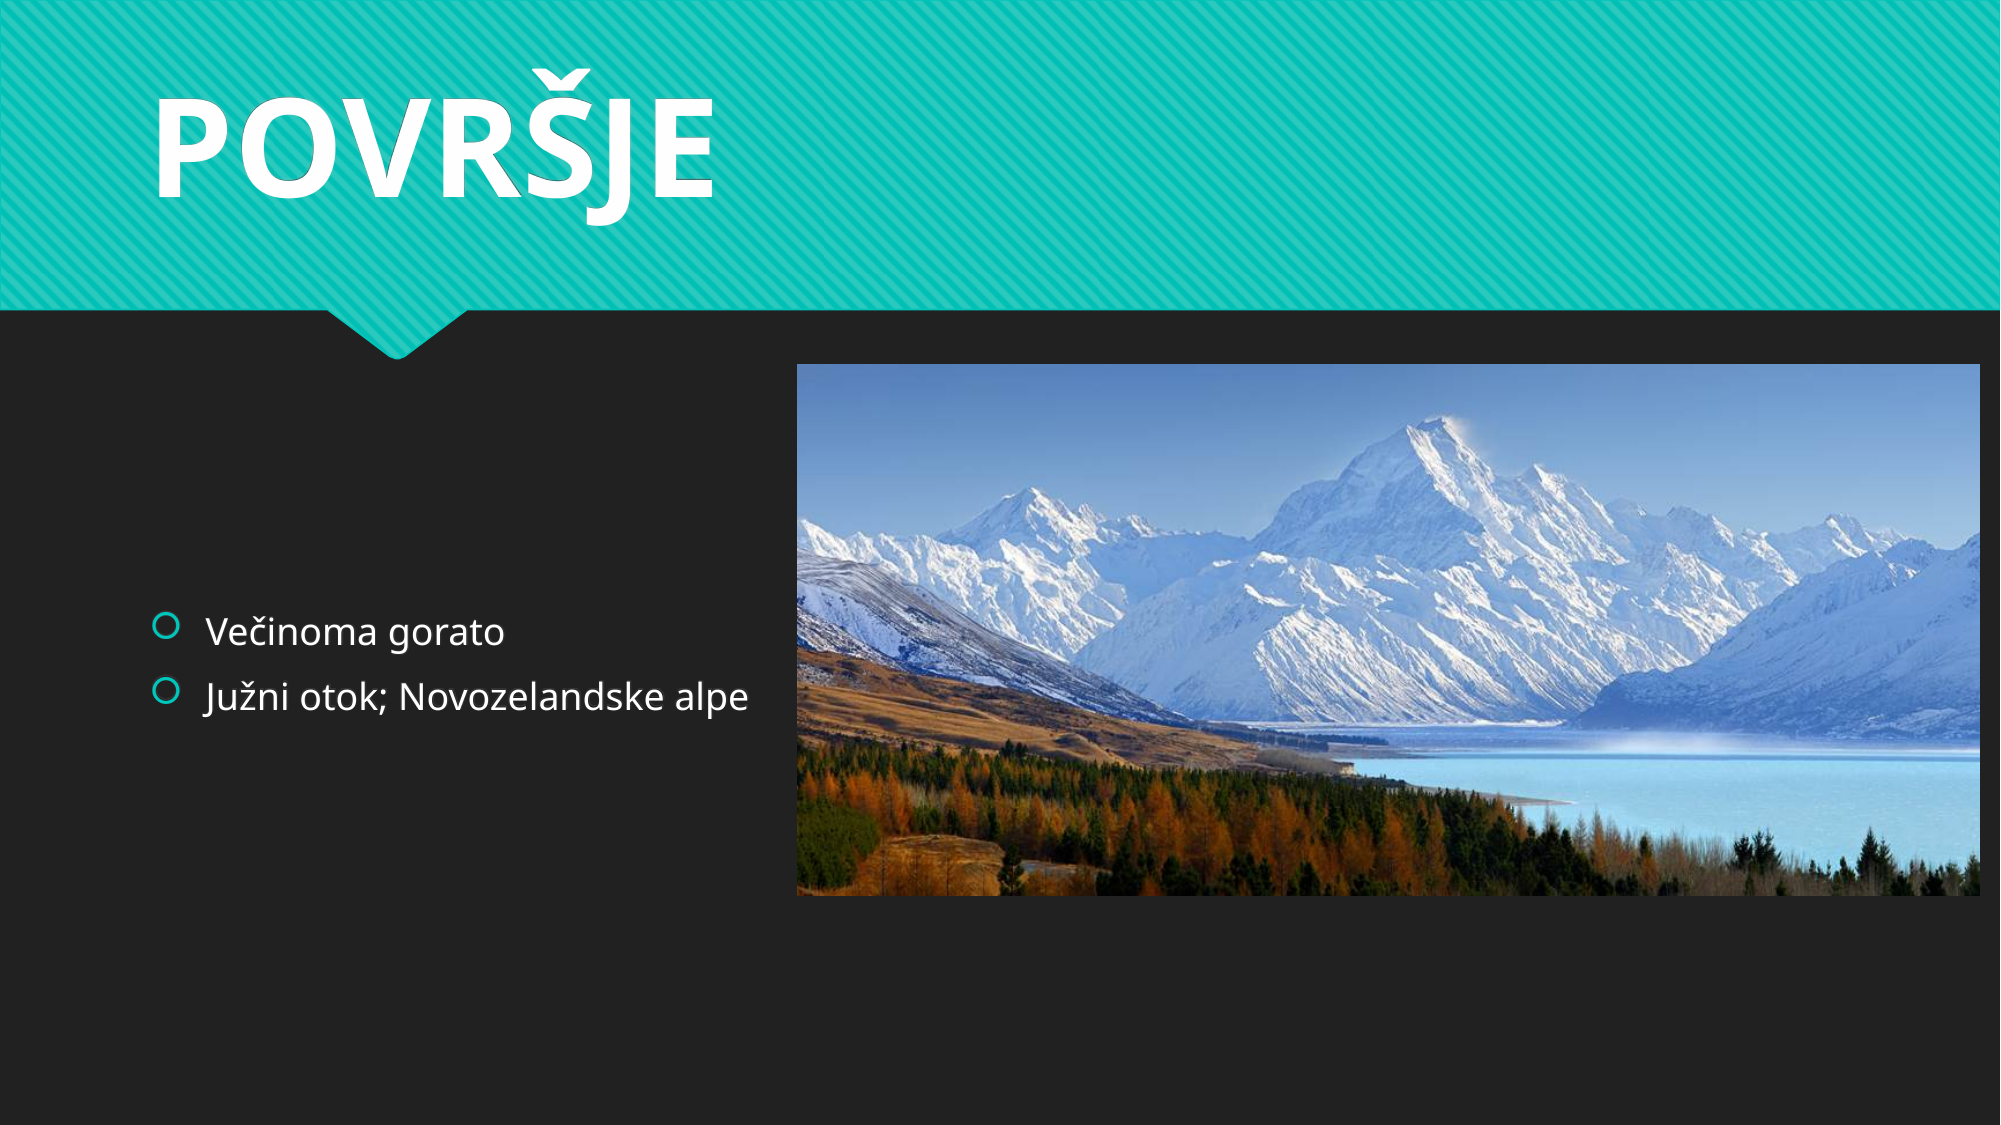

# POVRŠJE
Večinoma gorato
Južni otok; Novozelandske alpe